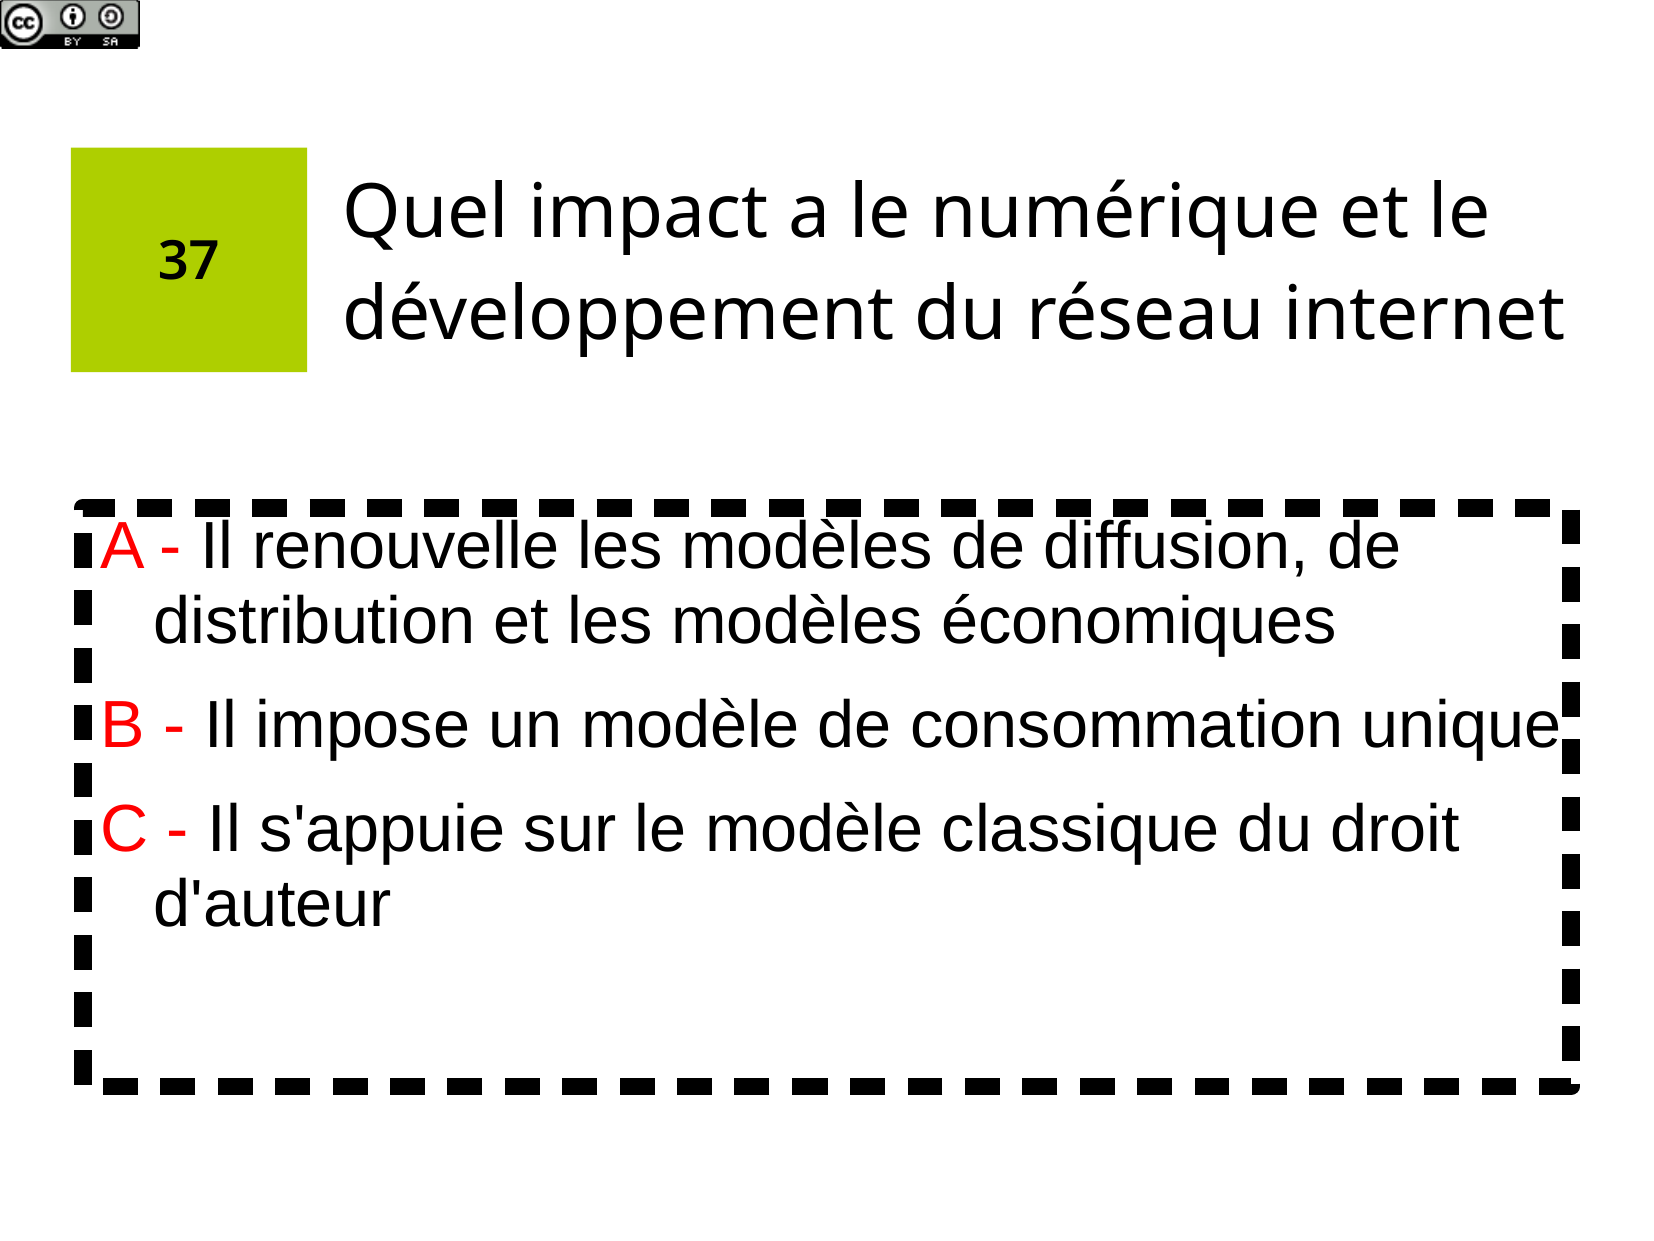

# Quel impact a le numérique et le développement du réseau internet
37
Il renouvelle les modèles de diffusion, de distribution et les modèles économiques
Il impose un modèle de consommation unique
Il s'appuie sur le modèle classique du droit d'auteur